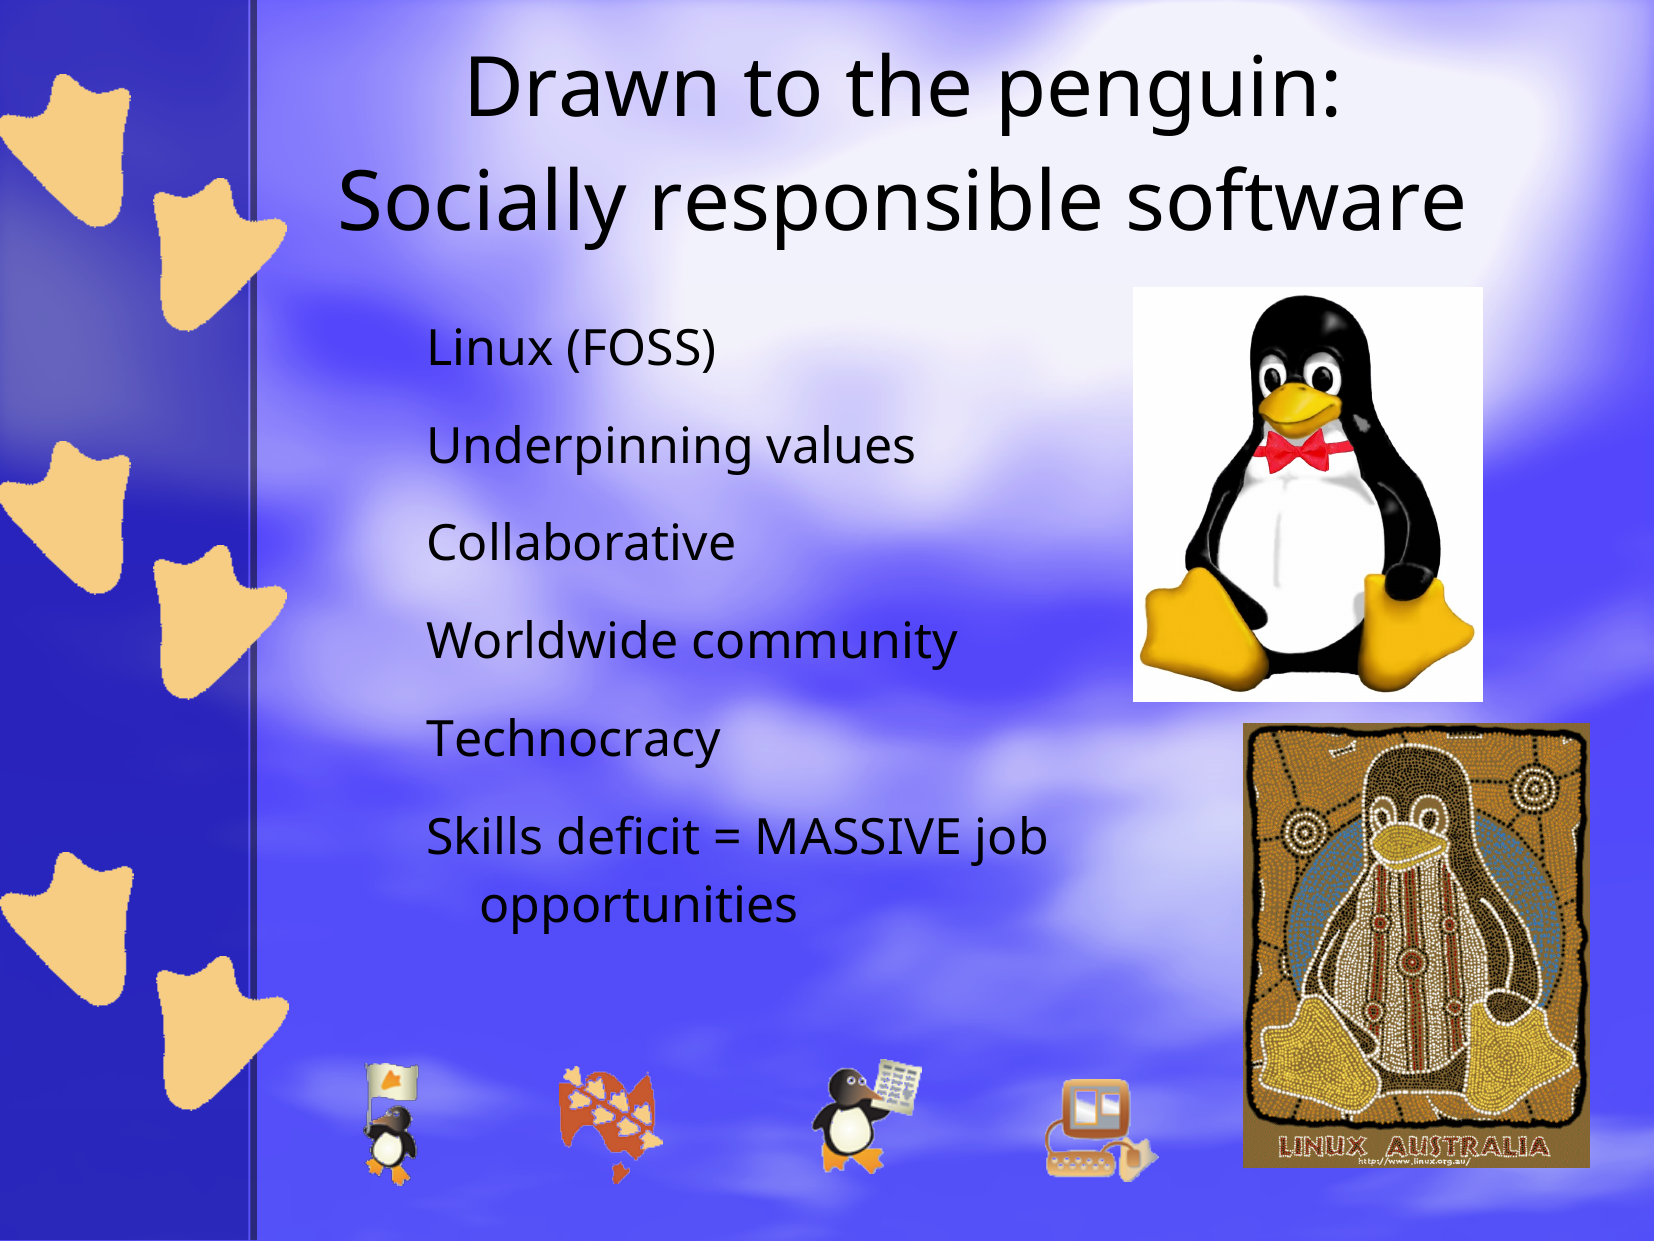

# Drawn to the penguin: Socially responsible software
Linux (FOSS)
Underpinning values
Collaborative
Worldwide community
Technocracy
Skills deficit = MASSIVE job opportunities